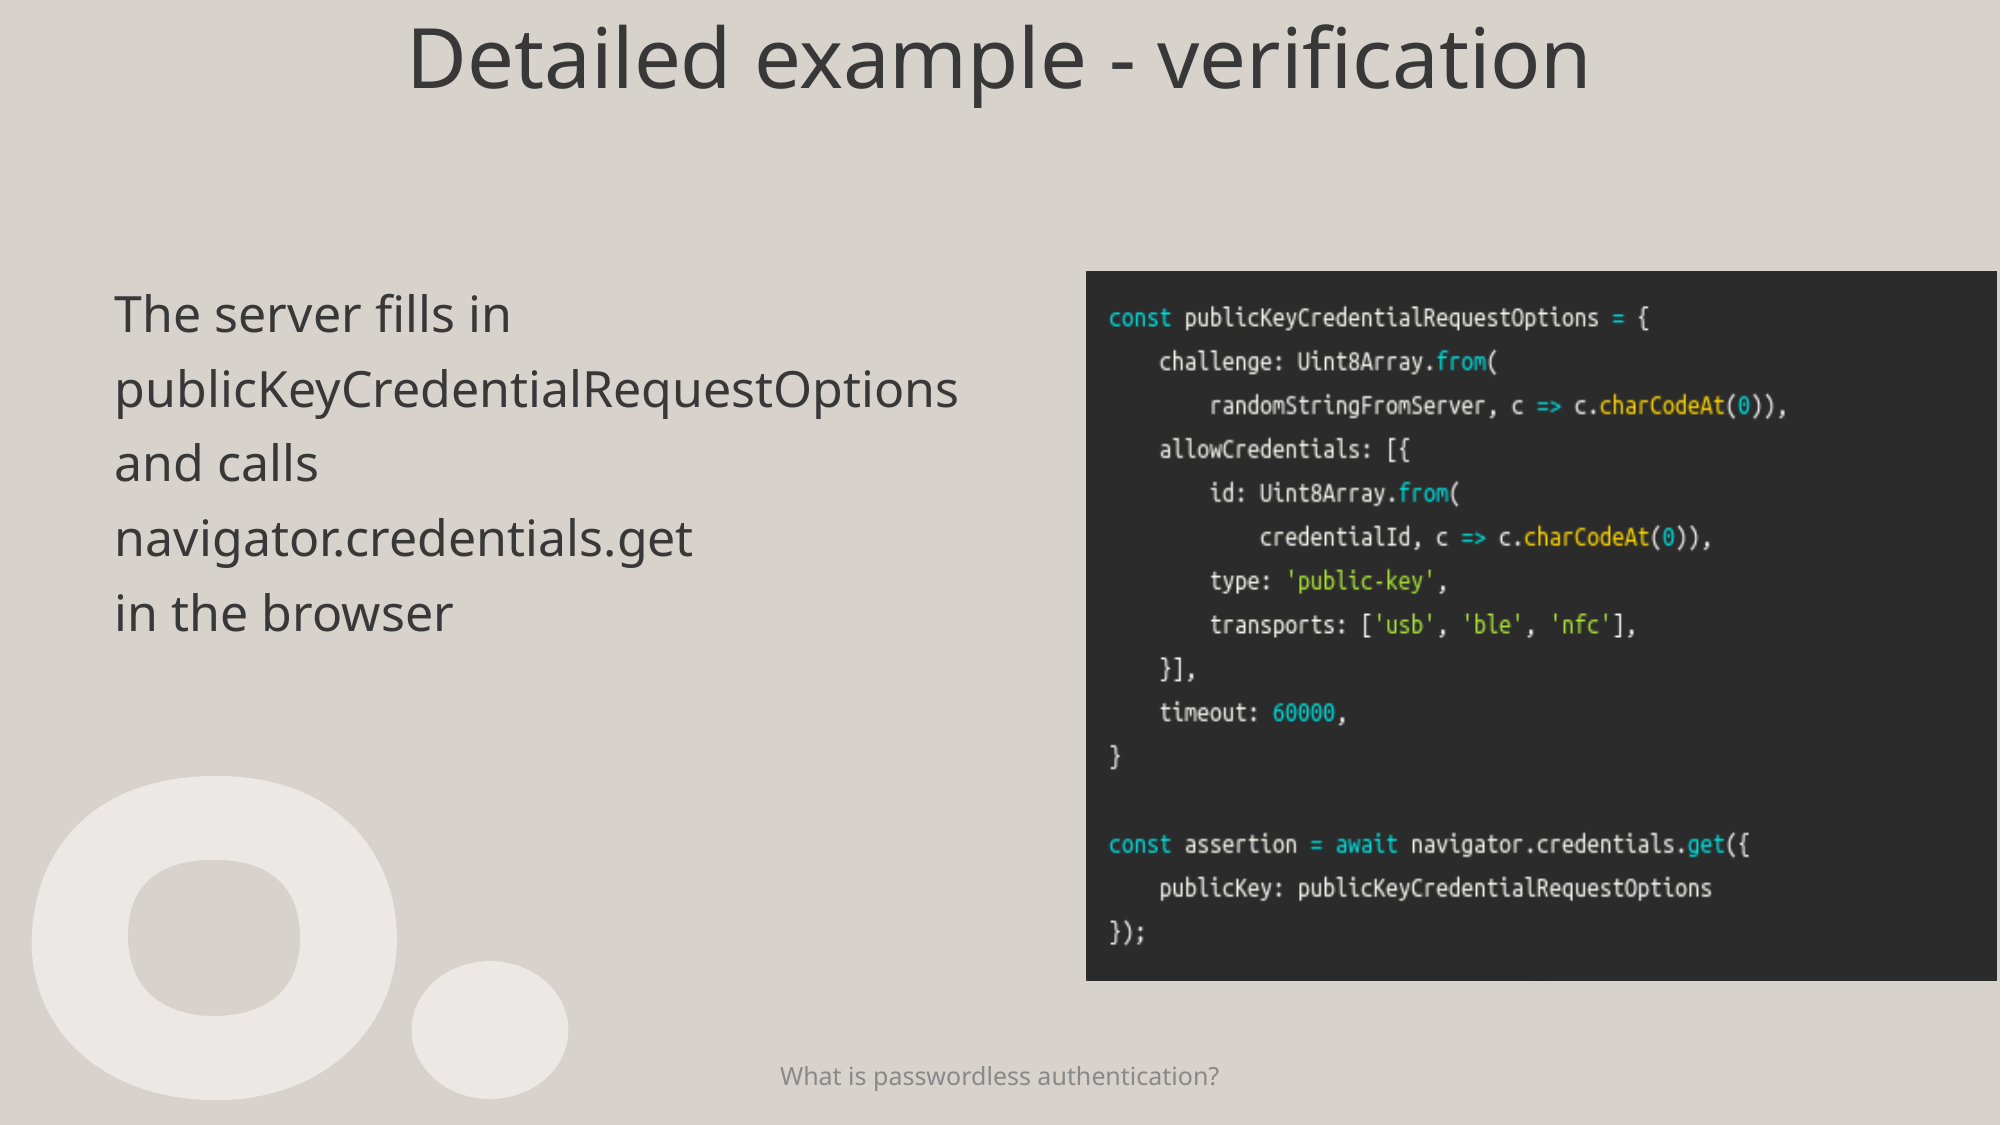

Detailed example - verification
# The server fills in
publicKeyCredentialRequestOptions
and calls
navigator.credentials.get
in the browser
What is passwordless authentication?